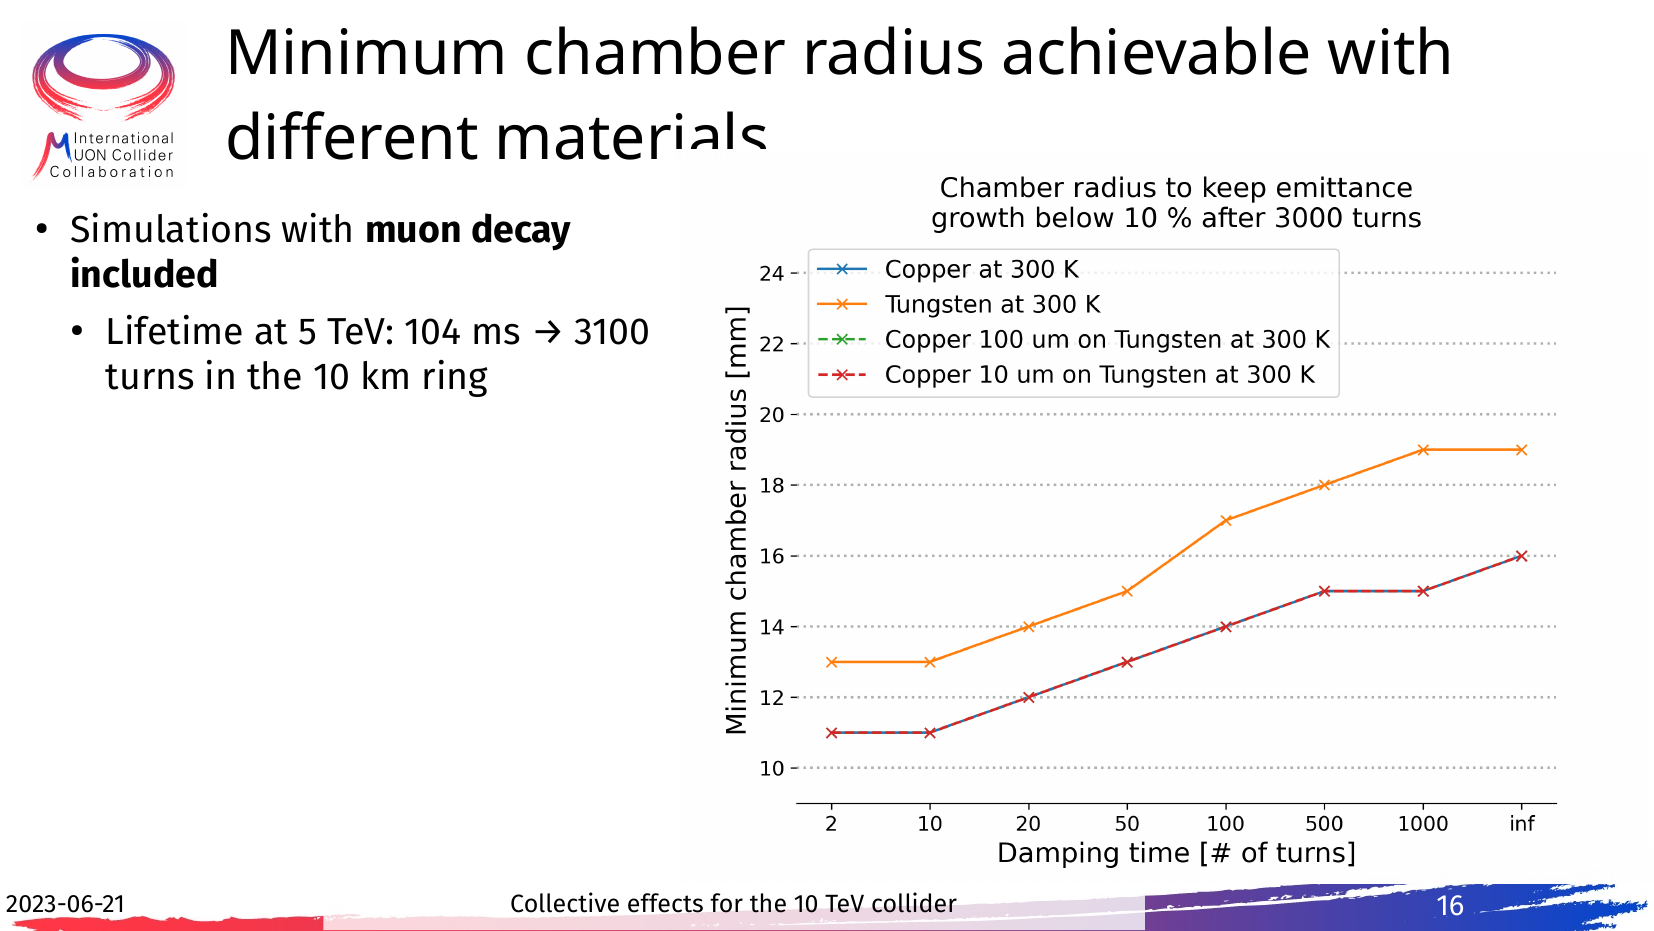

# Minimum chamber radius achievable with different materials
Simulations with muon decay included
Lifetime at 5 TeV: 104 ms → 3100 turns in the 10 km ring
2023-06-21
Collective effects for the 10 TeV collider
16